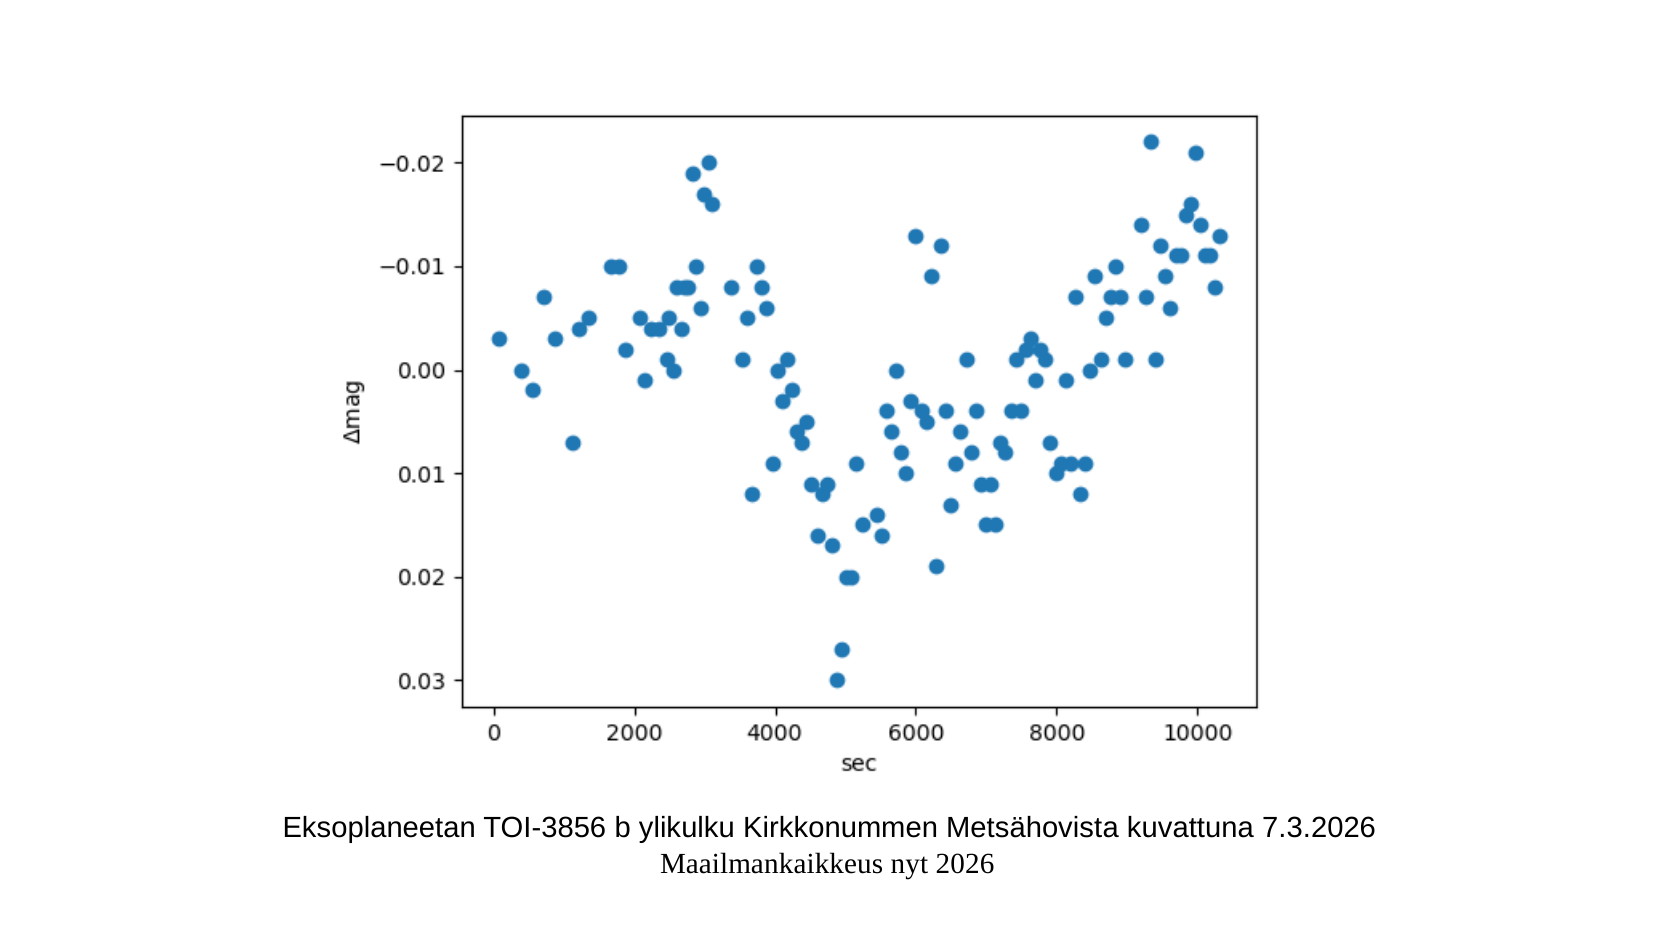

Eksoplaneetan TOI-3856 b ylikulku Kirkkonummen Metsähovista kuvattuna 7.3.2026